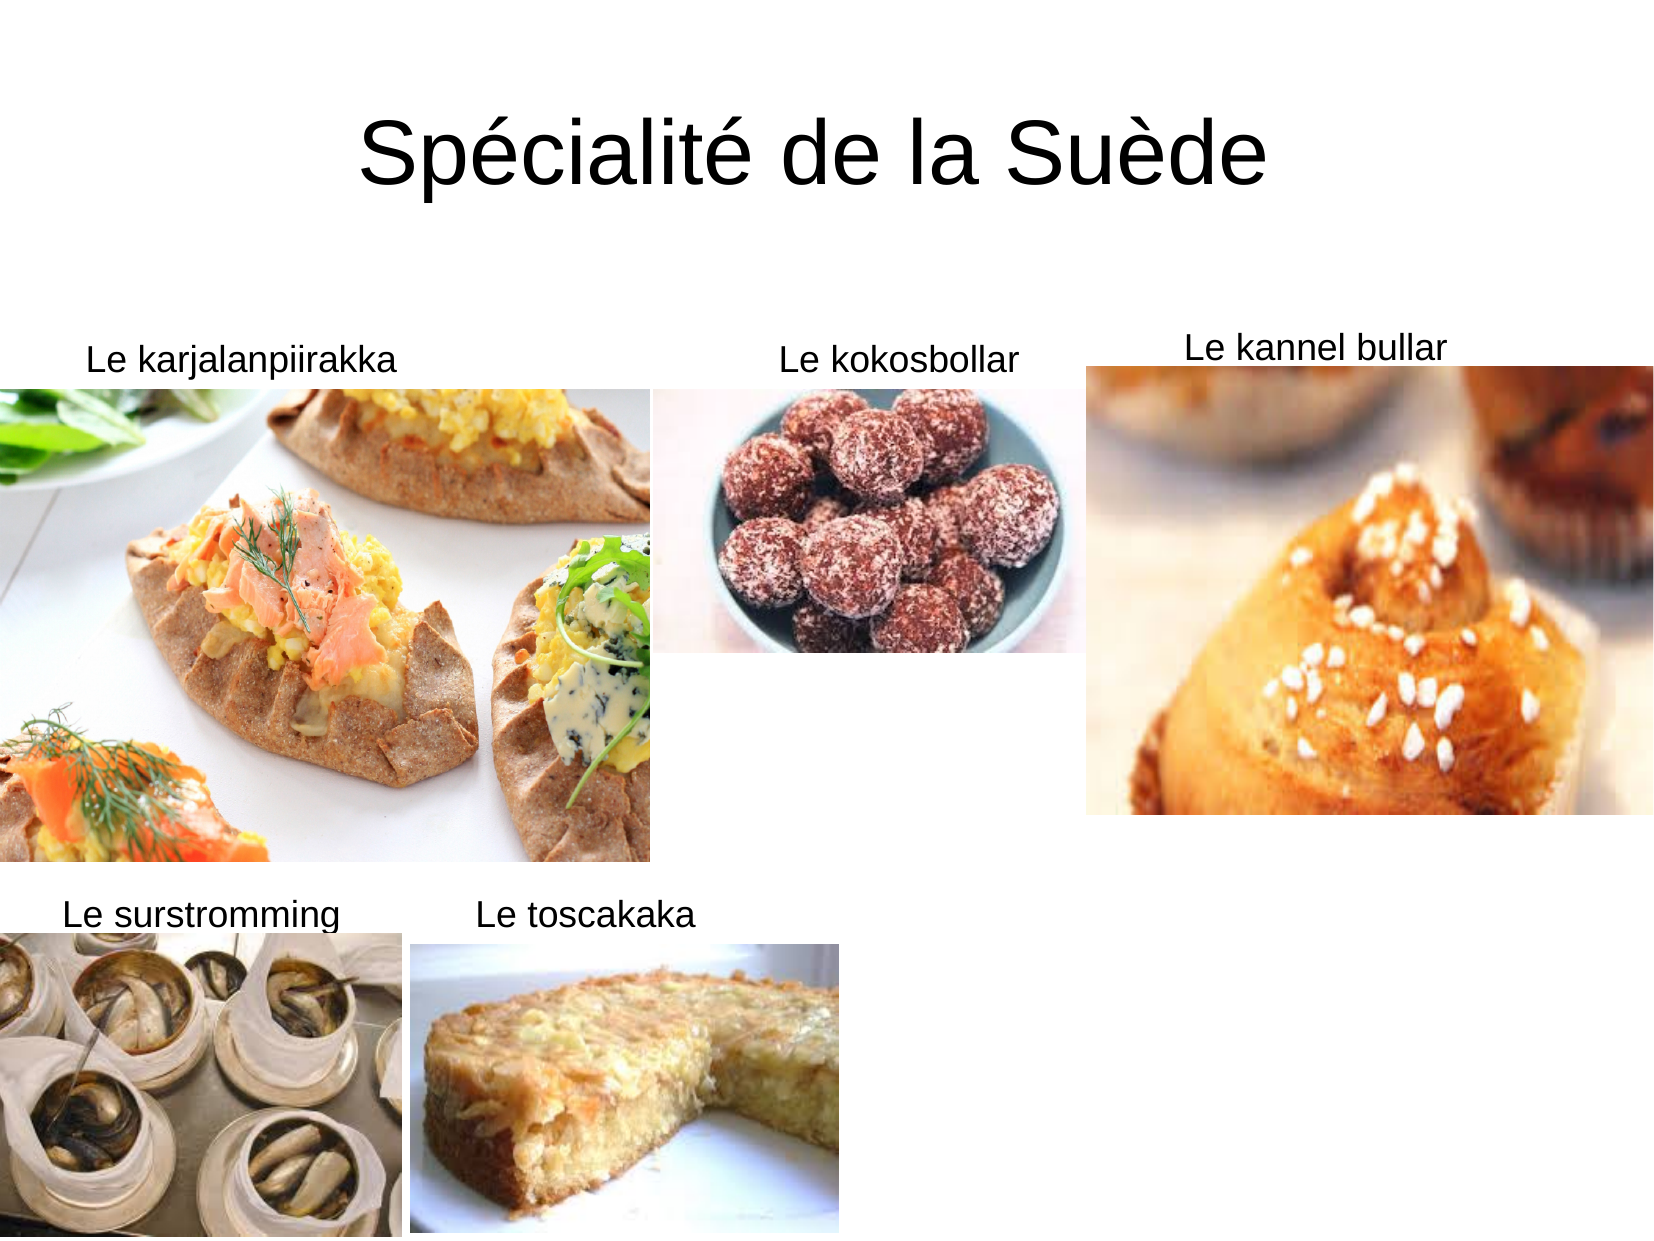

# Spécialité de la Suède
Le kannel bullar
Le karjalanpiirakka
 Le kokosbollar
Le surstromming
Le toscakaka